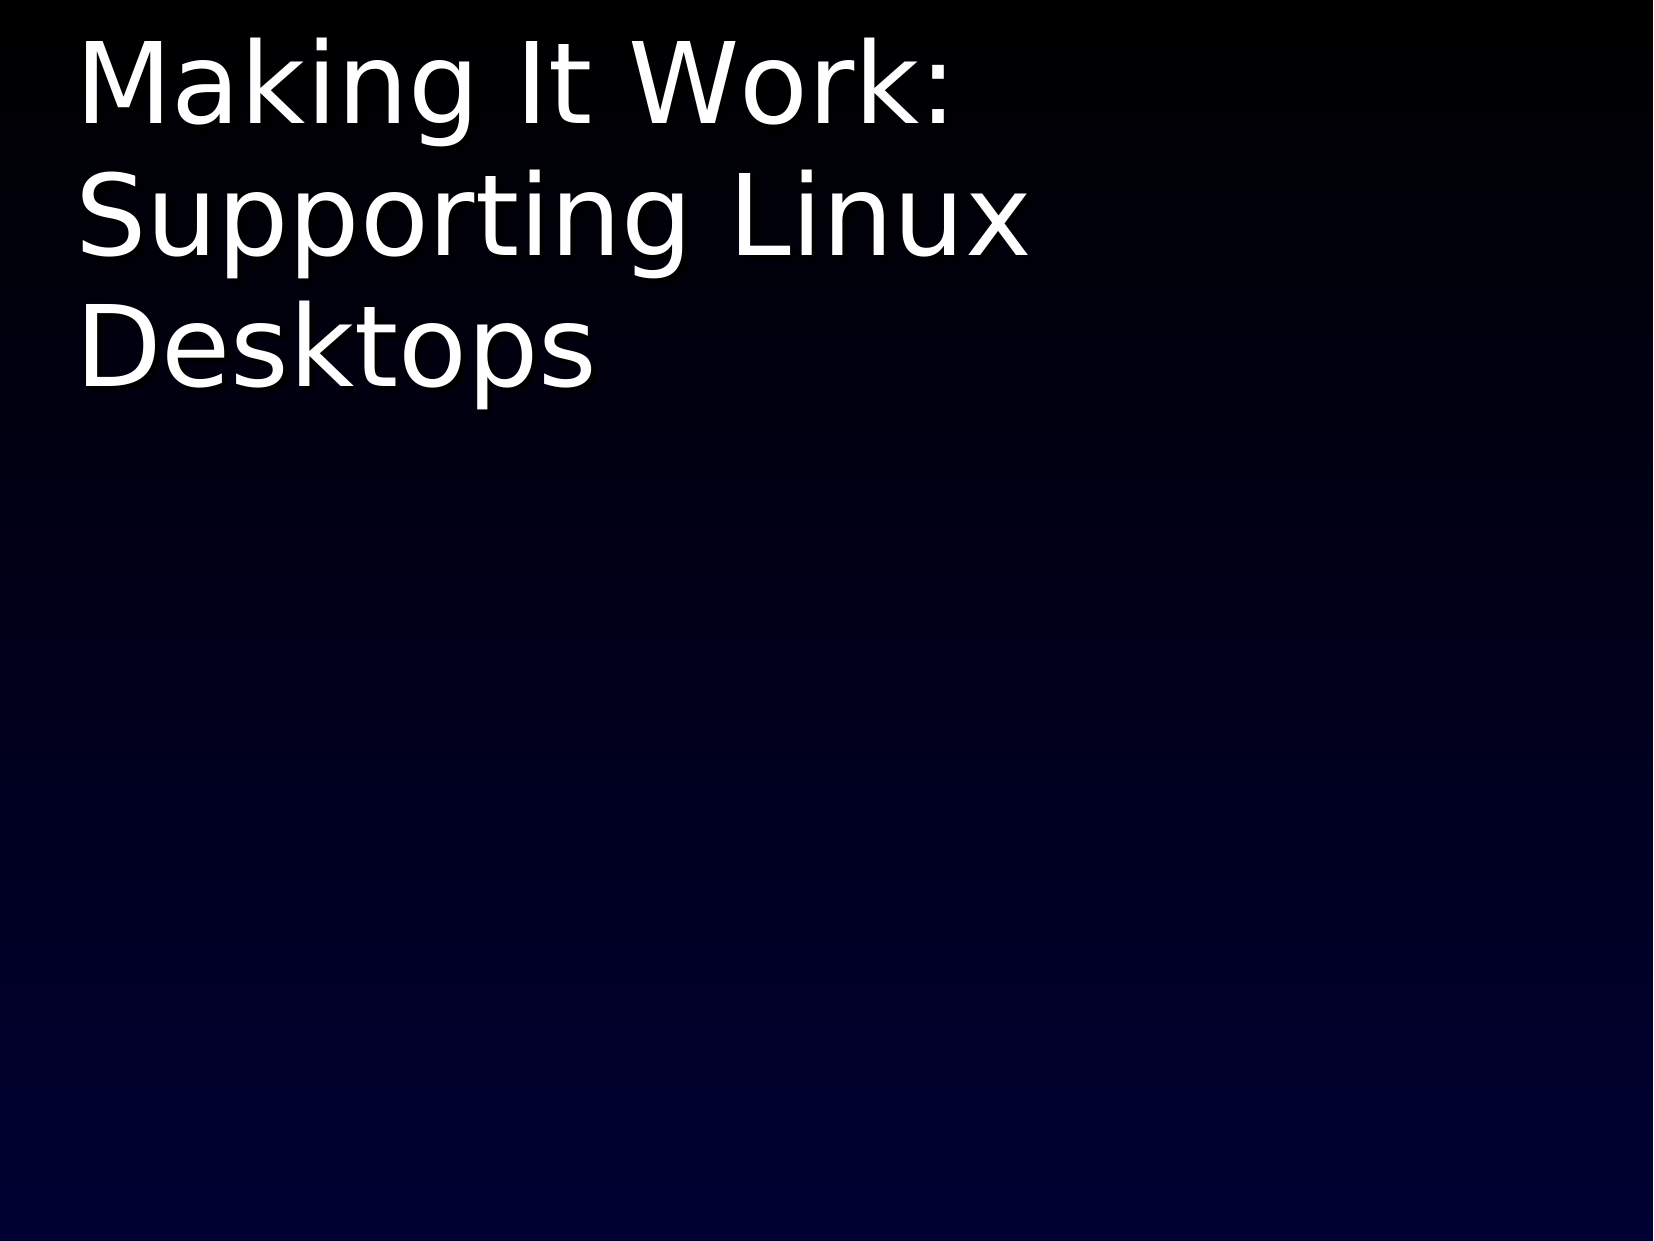

# Making It Work: Supporting Linux Desktops